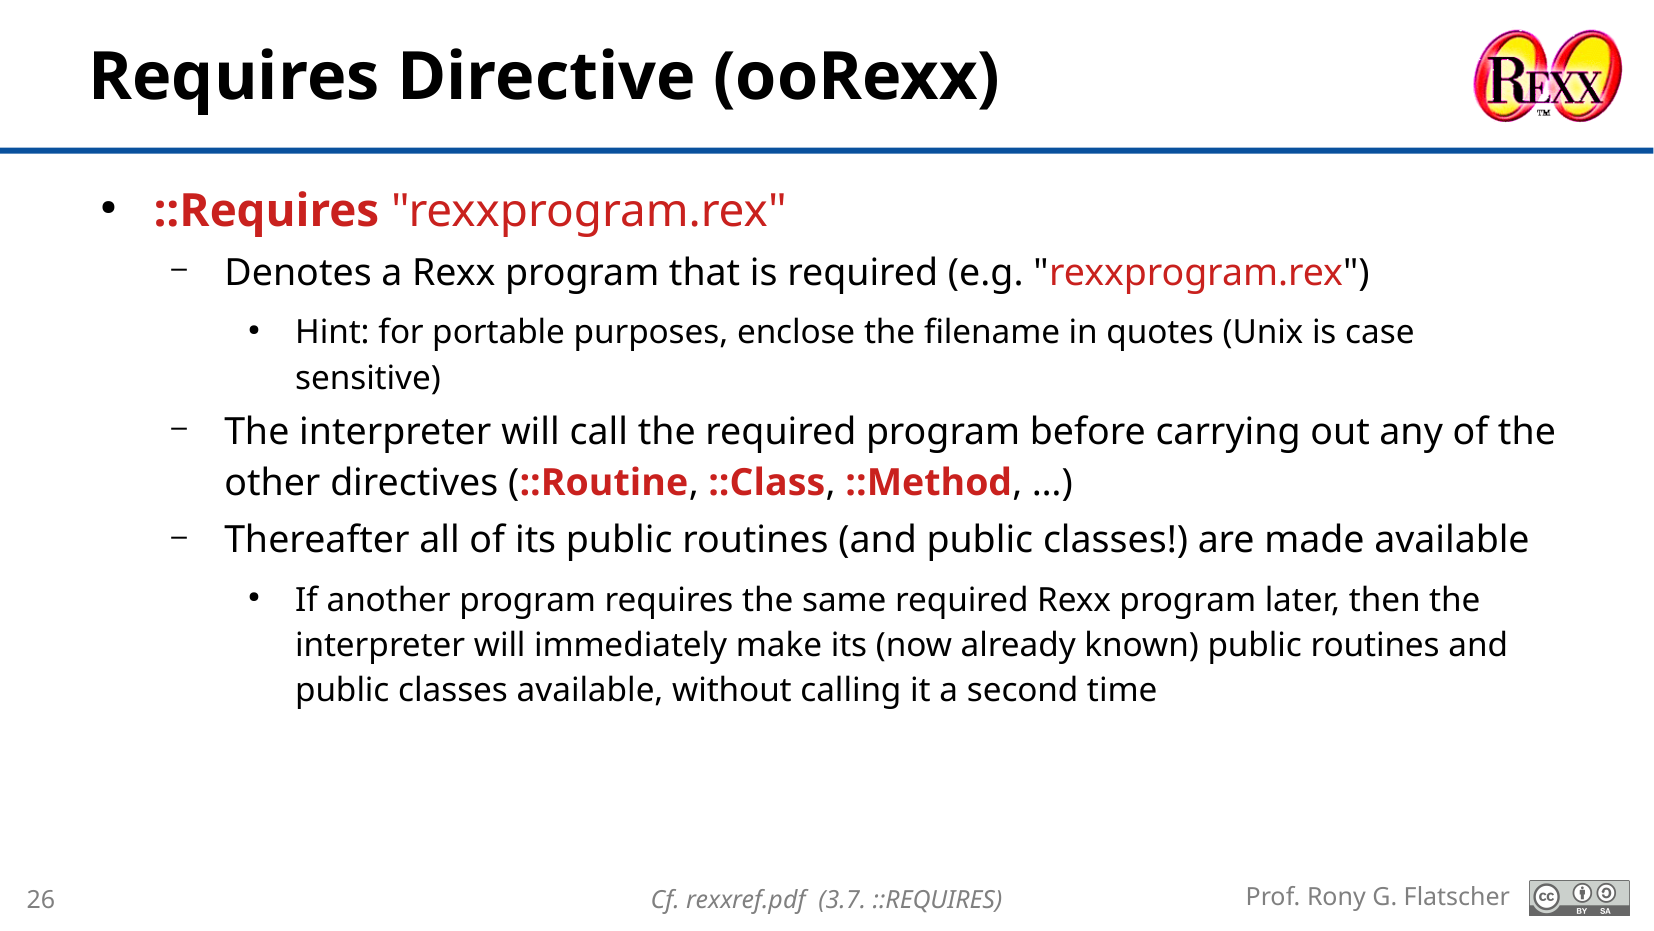

# Requires Directive (ooRexx)
::Requires "rexxprogram.rex"
Denotes a Rexx program that is required (e.g. "rexxprogram.rex")
Hint: for portable purposes, enclose the filename in quotes (Unix is case sensitive)
The interpreter will call the required program before carrying out any of the other directives (::Routine, ::Class, ::Method, …)
Thereafter all of its public routines (and public classes!) are made available
If another program requires the same required Rexx program later, then the interpreter will immediately make its (now already known) public routines and public classes available, without calling it a second time
Cf. rexxref.pdf (3.7. ::REQUIRES)